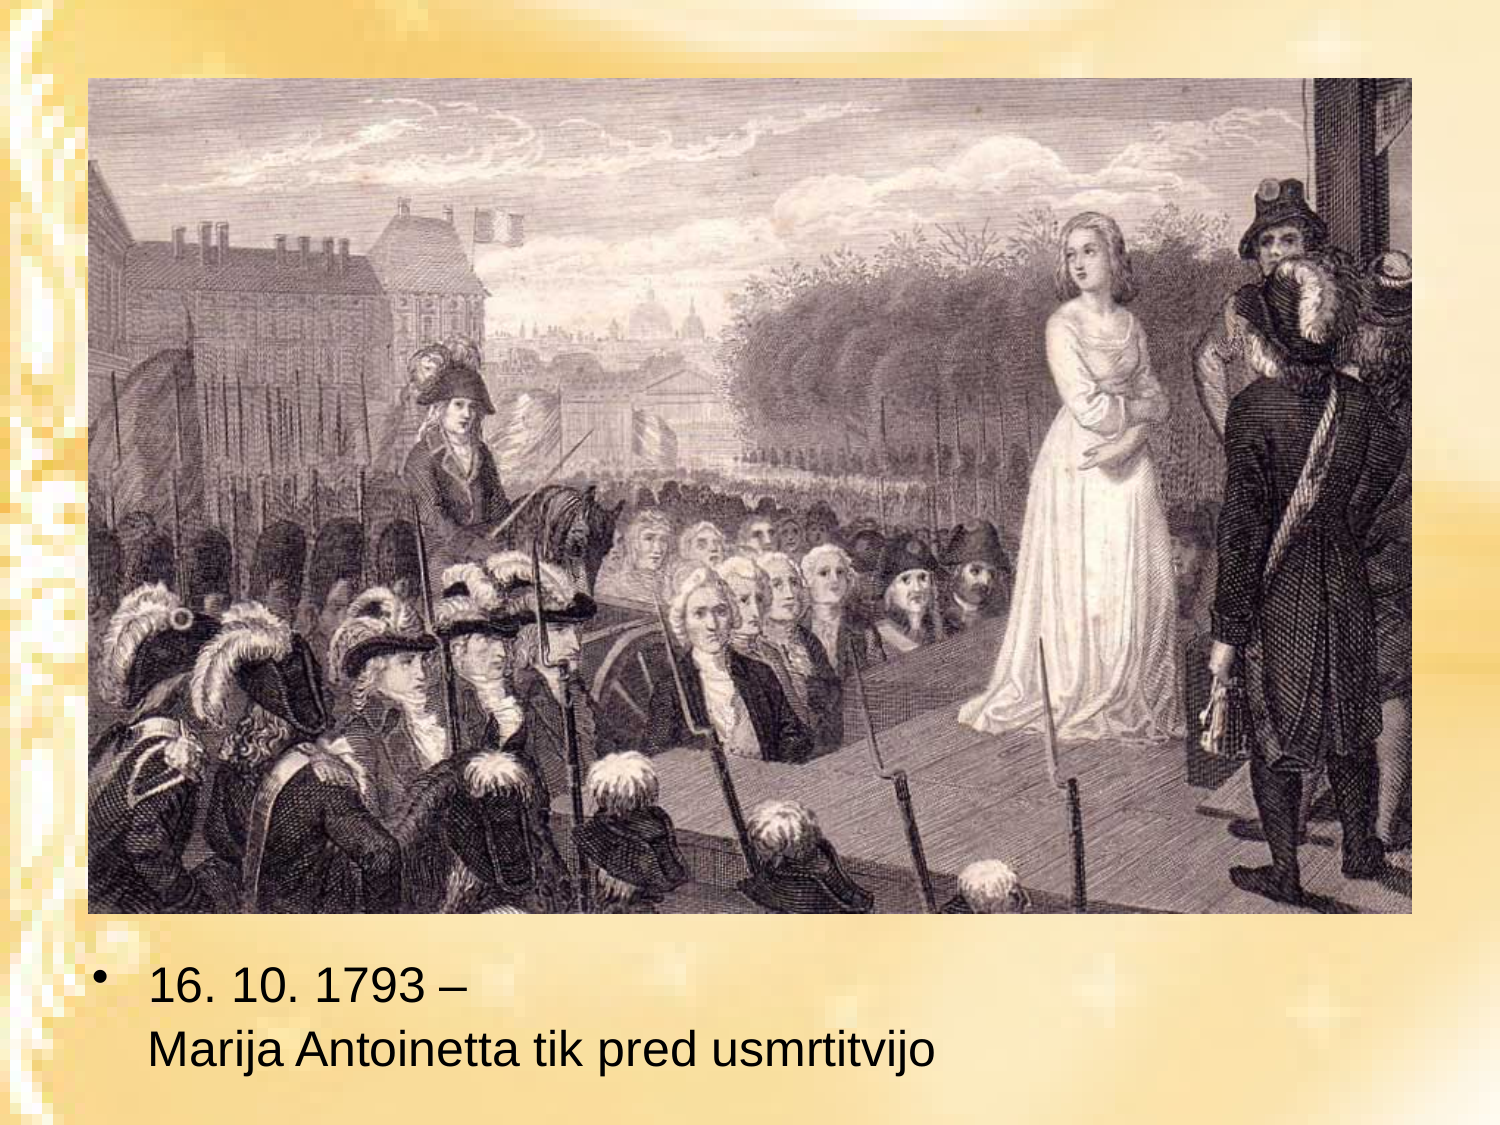

# 16. 10. 1793 –
 Marija Antoinetta tik pred usmrtitvijo